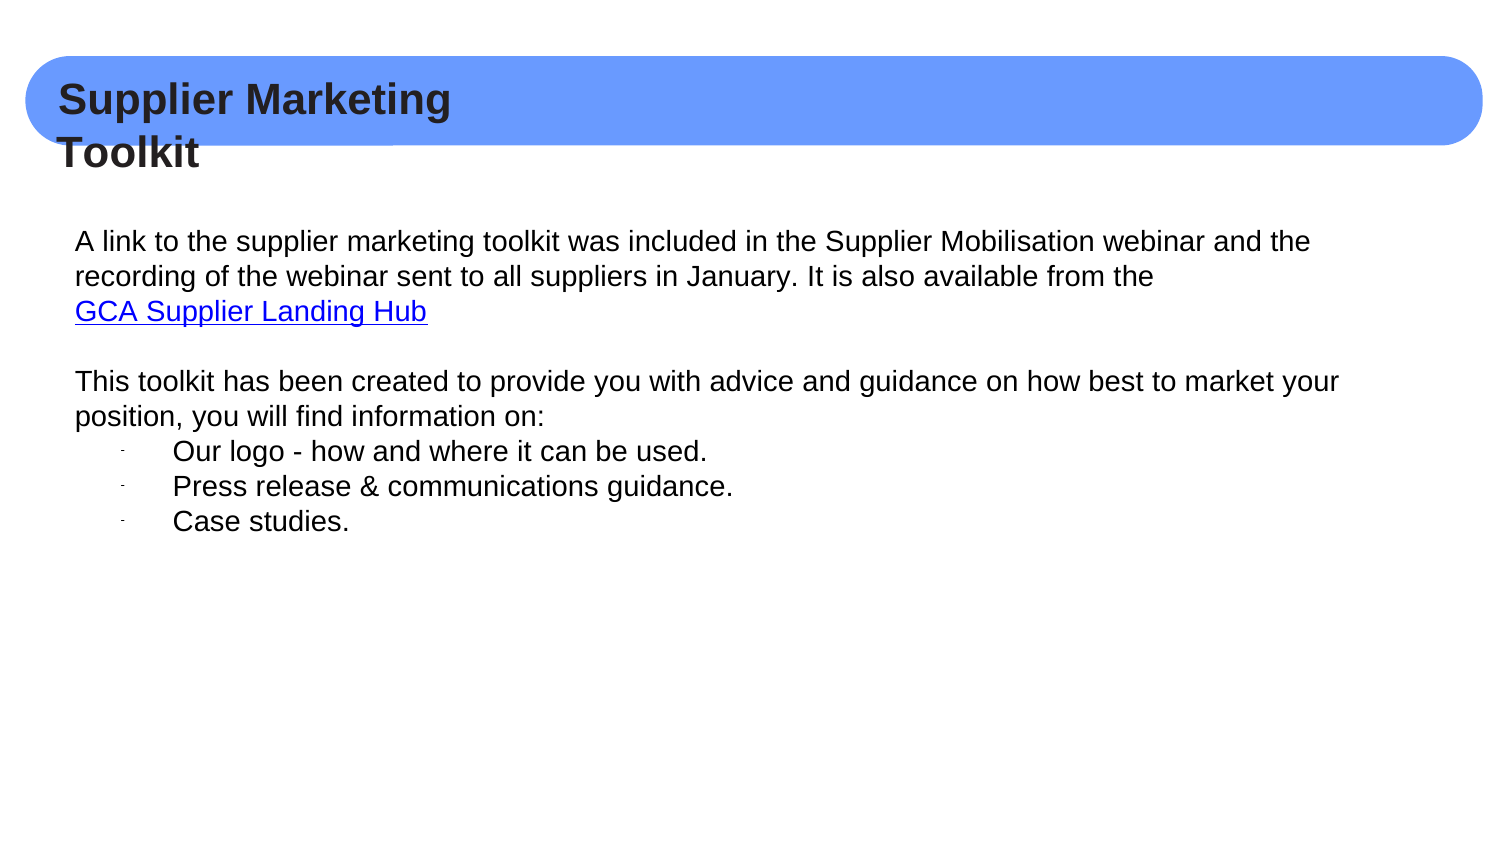

# Supplier Marketing Toolkit
A link to the supplier marketing toolkit was included in the Supplier Mobilisation webinar and the recording of the webinar sent to all suppliers in January. It is also available from the GCA Supplier Landing Hub
This toolkit has been created to provide you with advice and guidance on how best to market your position, you will find information on:
Our logo - how and where it can be used.
Press release & communications guidance.
Case studies.